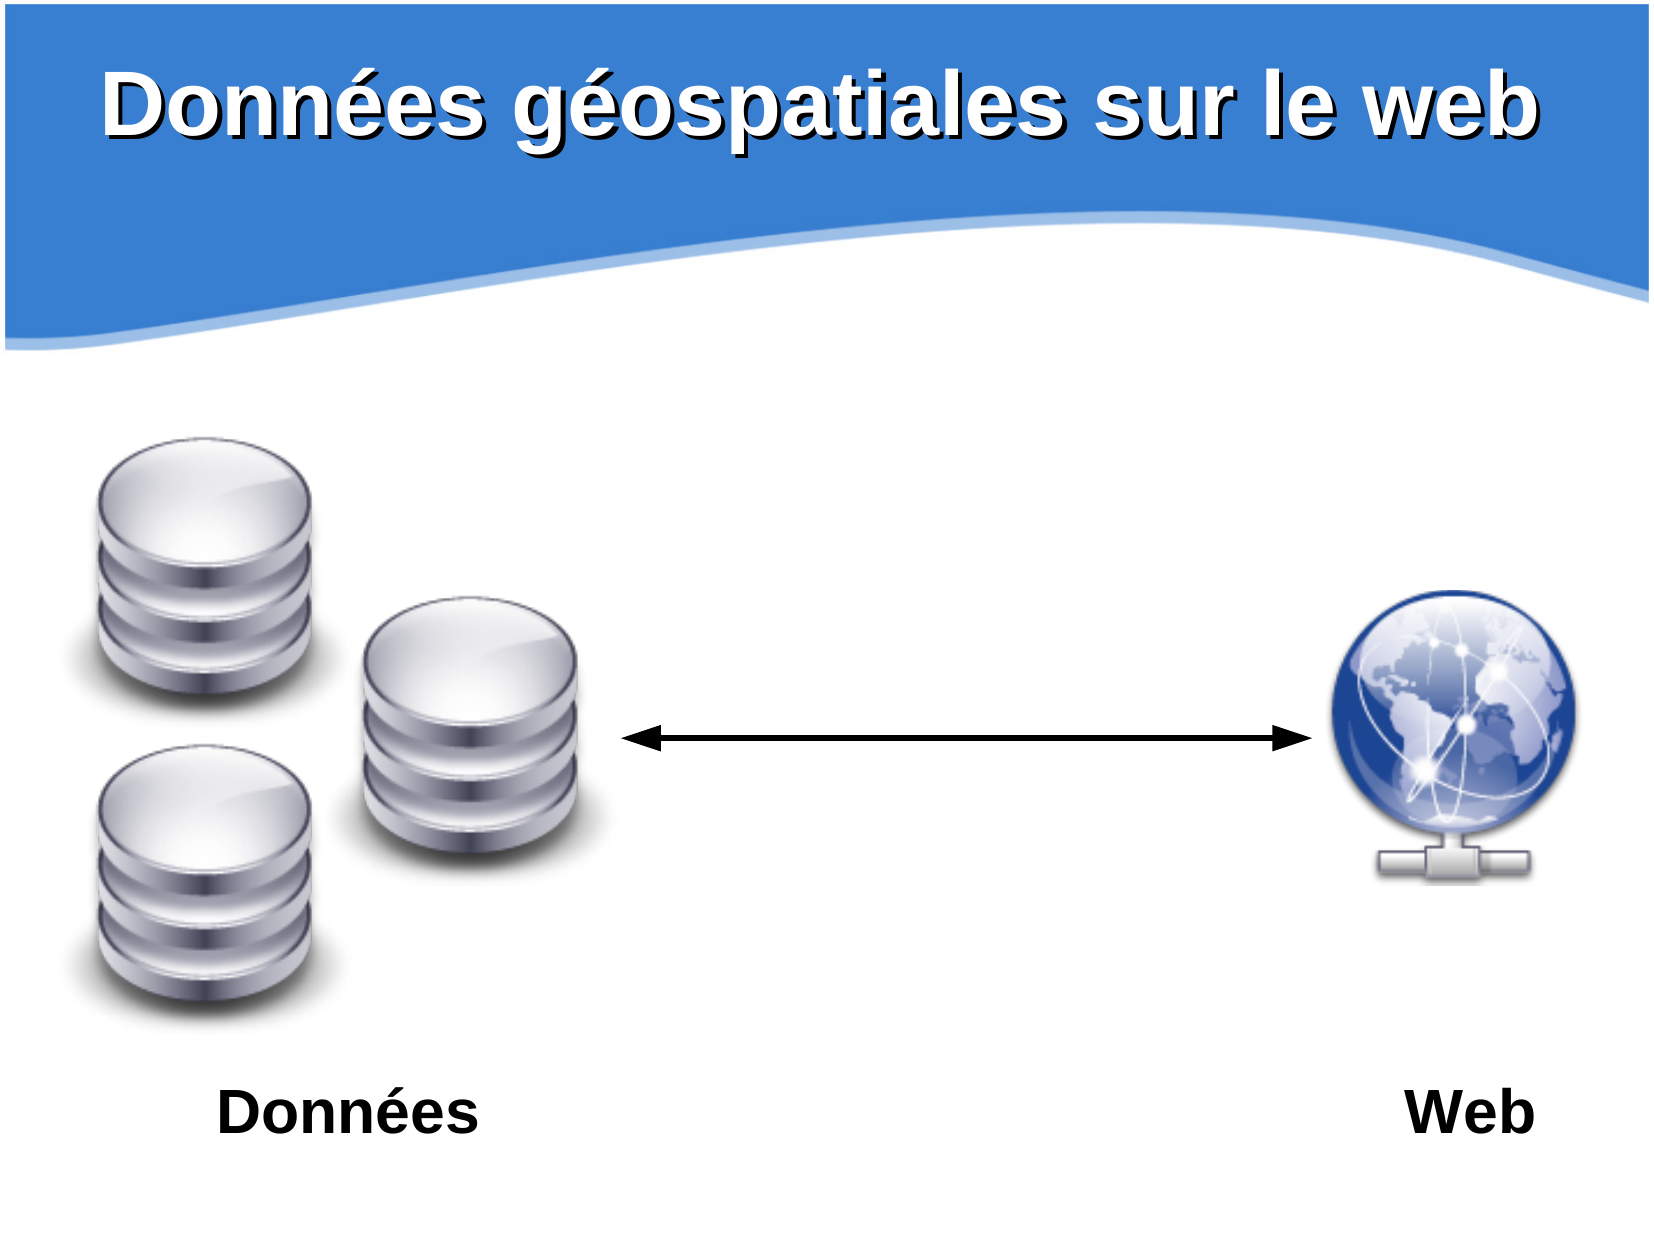

# Données géospatiales sur le web
Données
Web